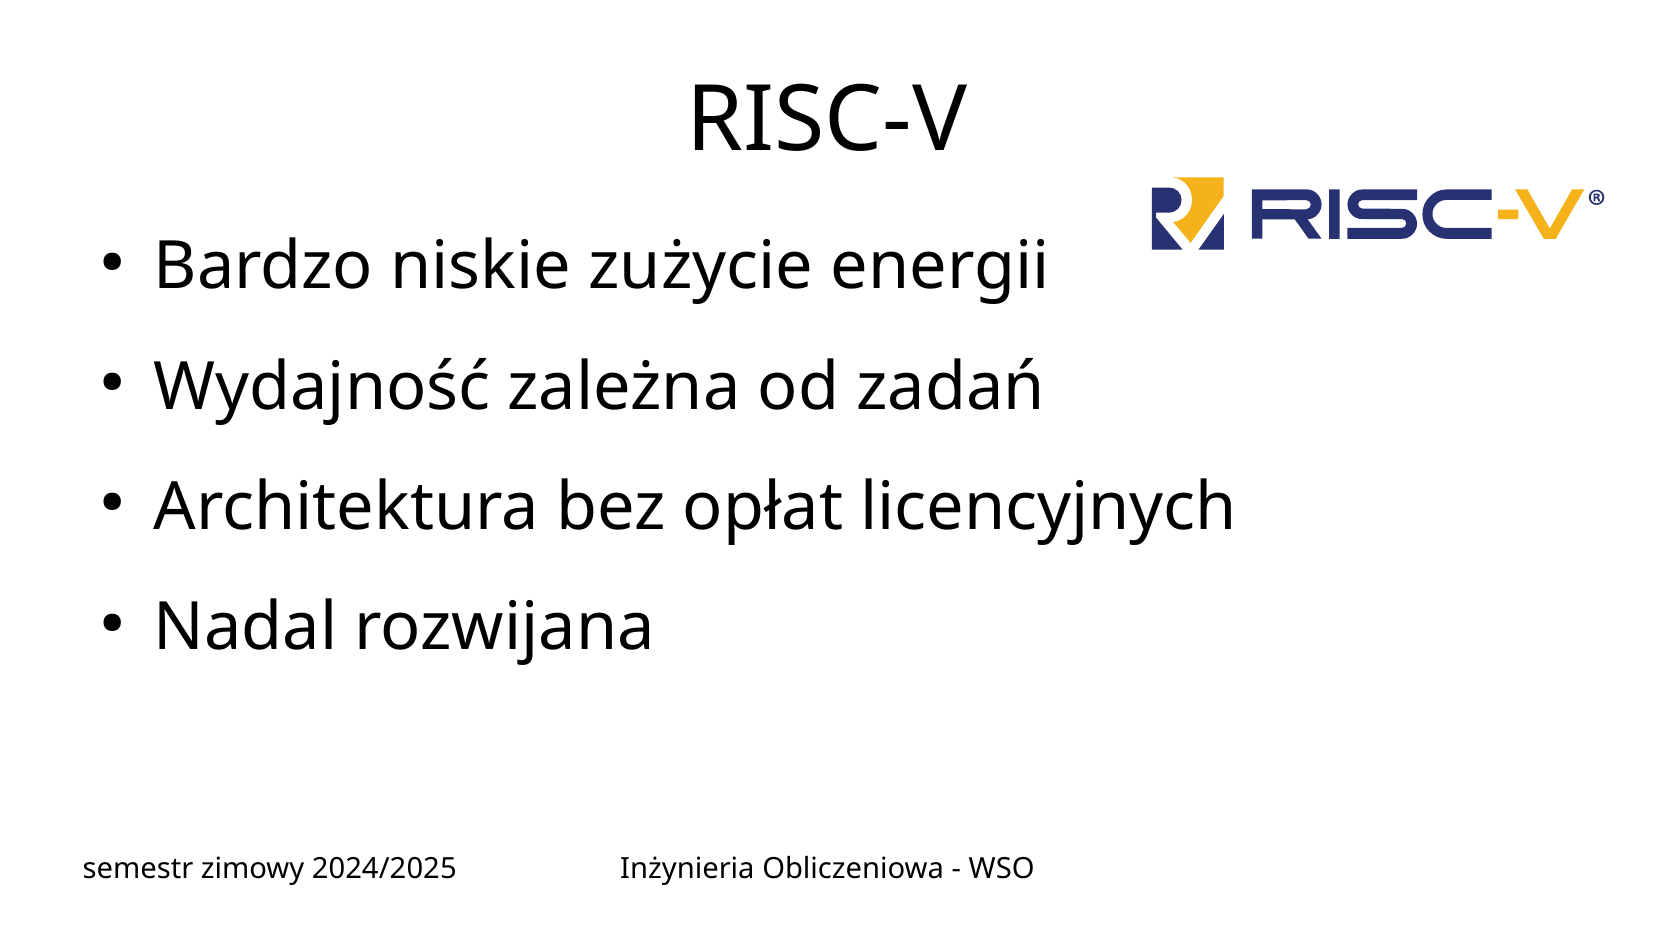

# RISC-V
Bardzo niskie zużycie energii
Wydajność zależna od zadań
Architektura bez opłat licencyjnych
Nadal rozwijana
semestr zimowy 2024/2025
Inżynieria Obliczeniowa - WSO